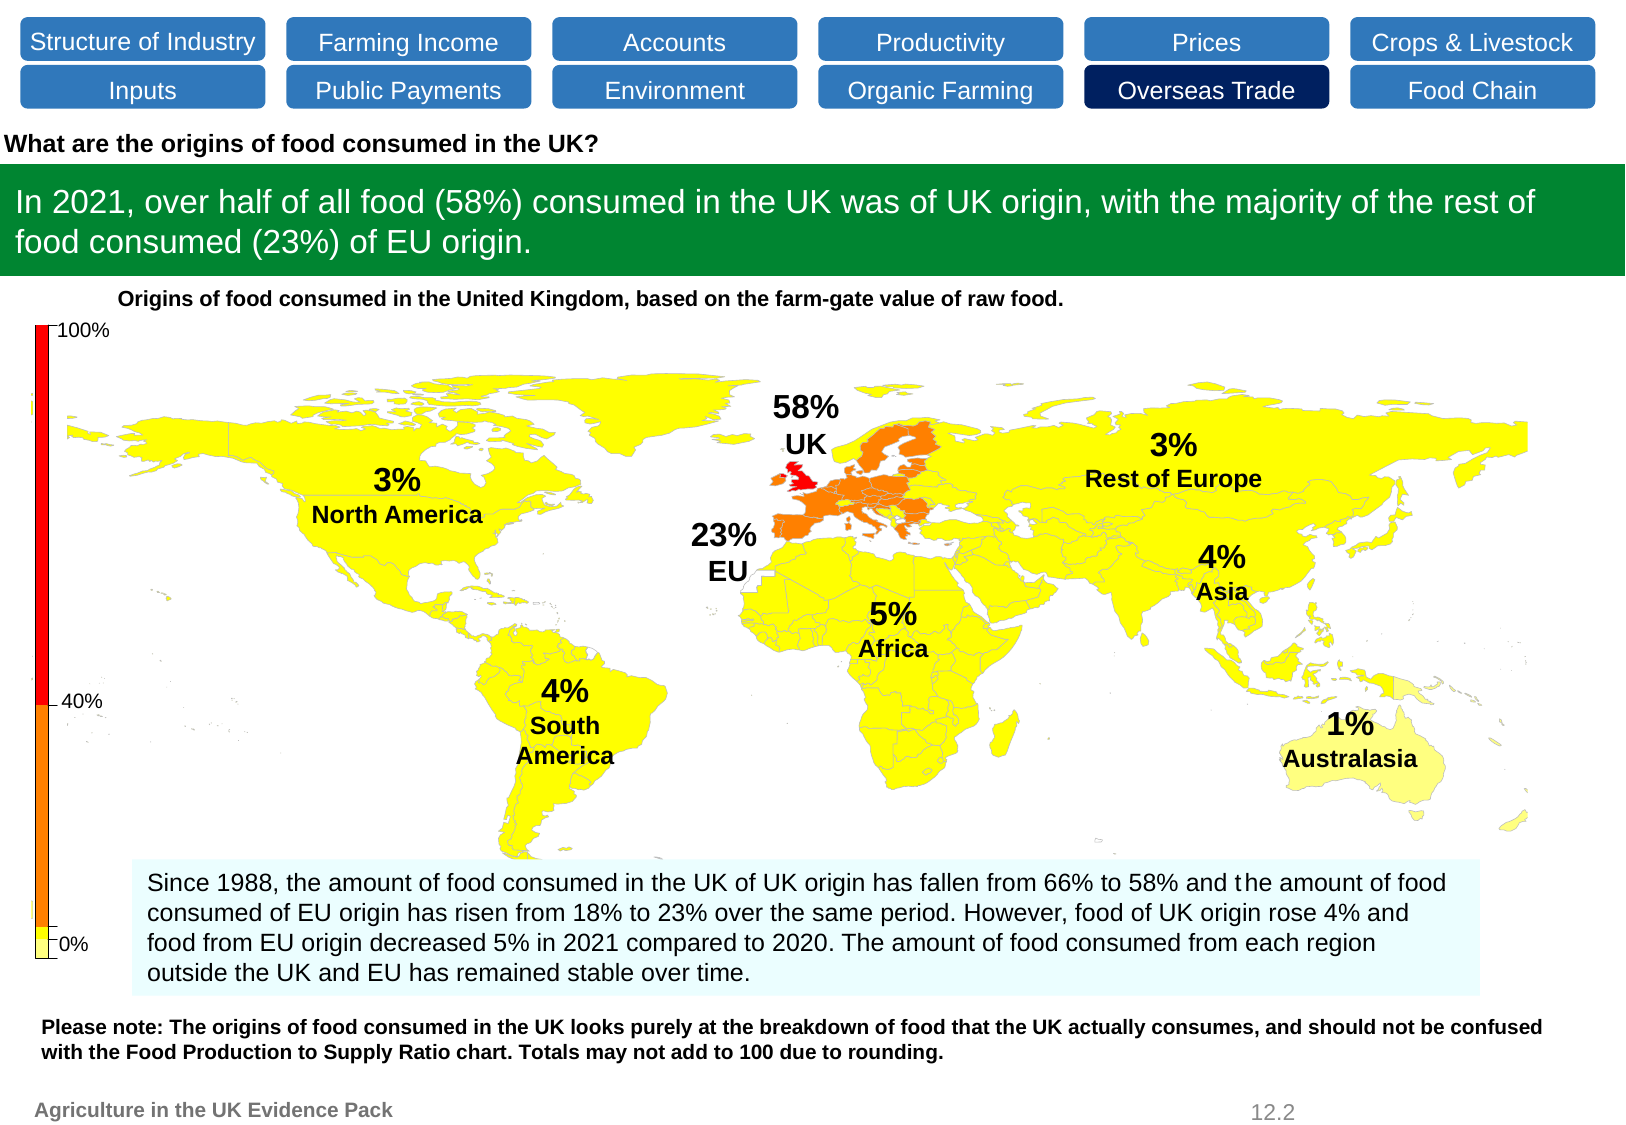

Structure of Industry
Farming Income
Accounts
Productivity
Prices
Crops & Livestock
Inputs
Public Payments
Environment
Organic Farming
Overseas Trade
Food Chain
 What are the origins of food consumed in the UK?
In 2021, over half of all food (58%) consumed in the UK was of UK origin, with the majority of the rest of food consumed (23%) of EU origin.
# Slide 12.2 – What are the origins of food consumed in the UK?
Origins of food consumed in the United Kingdom, based on the farm-gate value of raw food.
100%
58% UK
3%
Rest of Europe
3%
North America
23%
EU
4%
Asia
5%
Africa
4%
South America
40%
1%
Australasia
Since 1988, the amount of food consumed in the UK of UK origin has fallen from 66% to 58% and the amount of food consumed of EU origin has risen from 18% to 23% over the same period. However, food of UK origin rose 4% and food from EU origin decreased 5% in 2021 compared to 2020. The amount of food consumed from each region outside the UK and EU has remained stable over time.
0%
Please note: The origins of food consumed in the UK looks purely at the breakdown of food that the UK actually consumes, and should not be confused with the Food Production to Supply Ratio chart. Totals may not add to 100 due to rounding.
12.2
Agriculture in the UK Evidence Pack